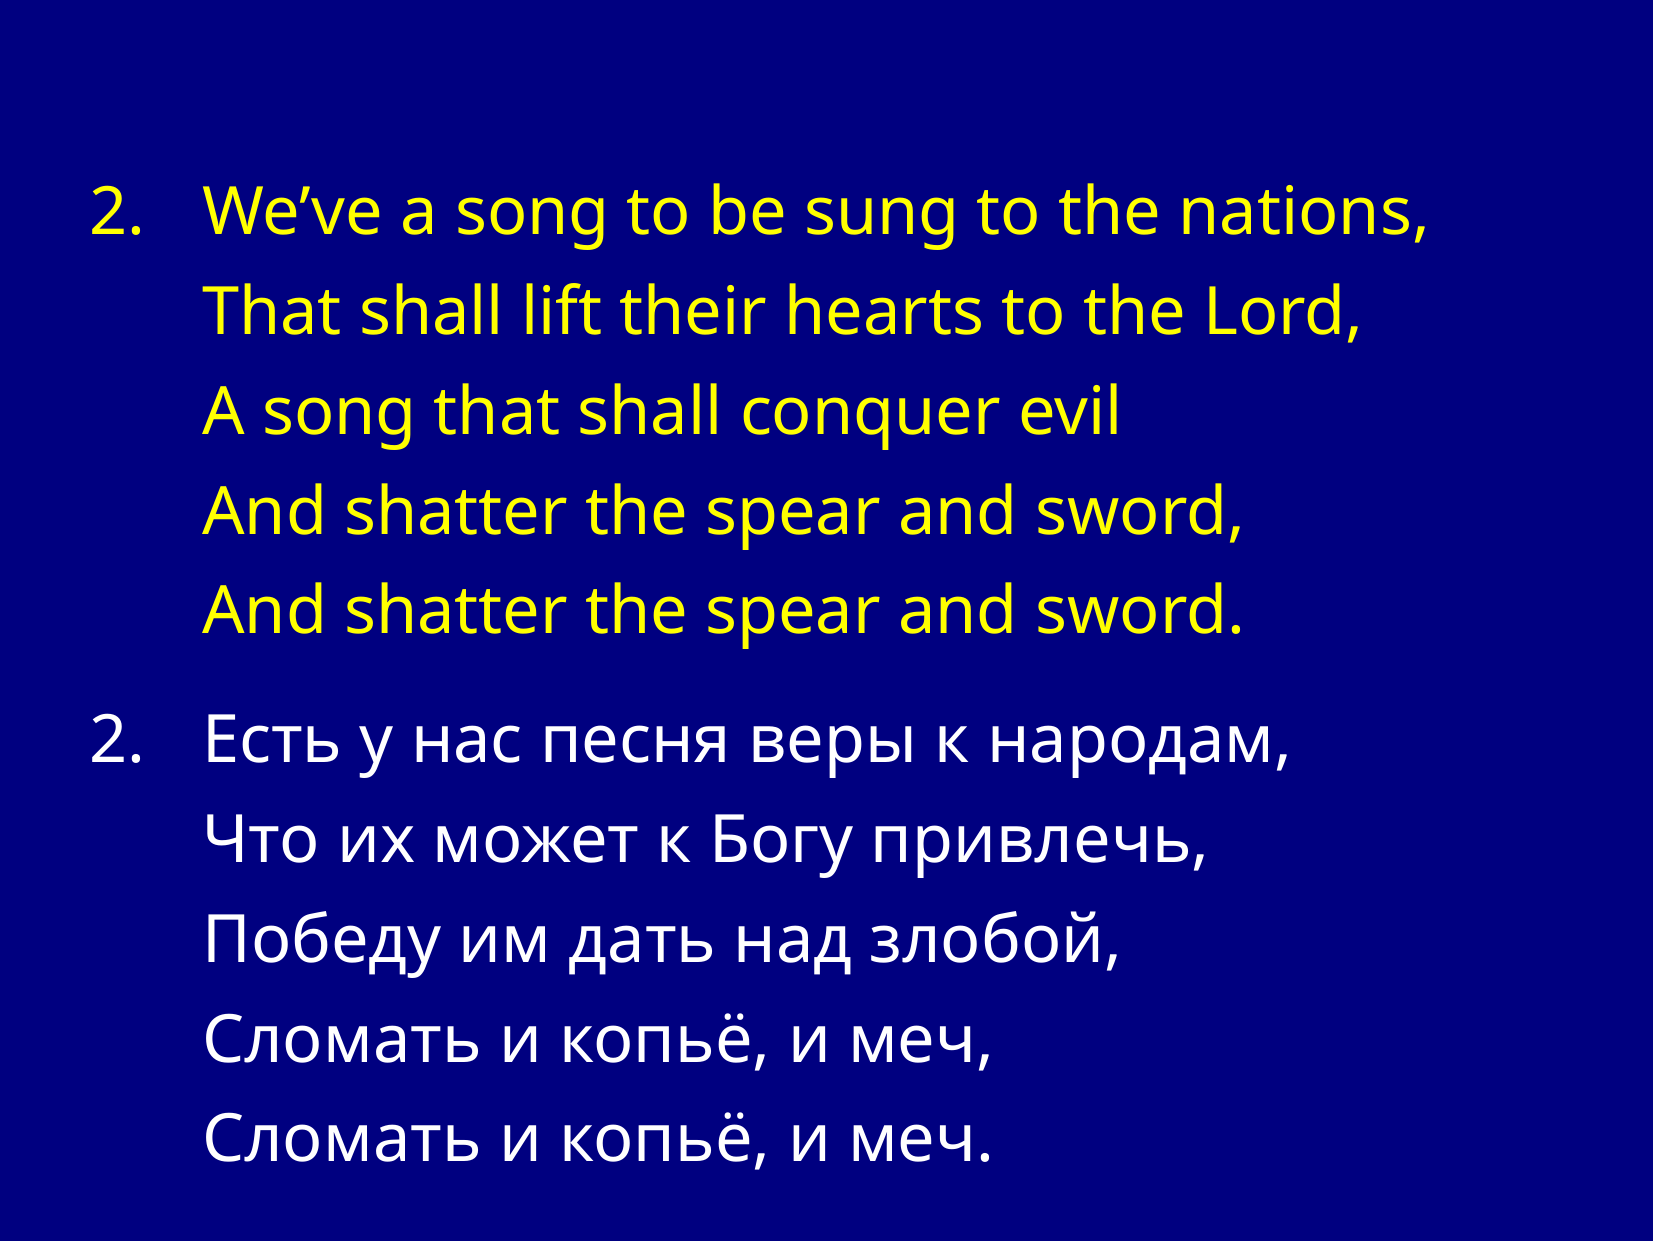

2.	We’ve a song to be sung to the nations,
	That shall lift their hearts to the Lord,
	A song that shall conquer evil
	And shatter the spear and sword,
	And shatter the spear and sword.
2.	Есть у нас песня веры к народам,
	Что их может к Богу привлечь,
	Победу им дать над злобой,
	Сломать и копьё, и меч,
	Сломать и копьё, и меч.